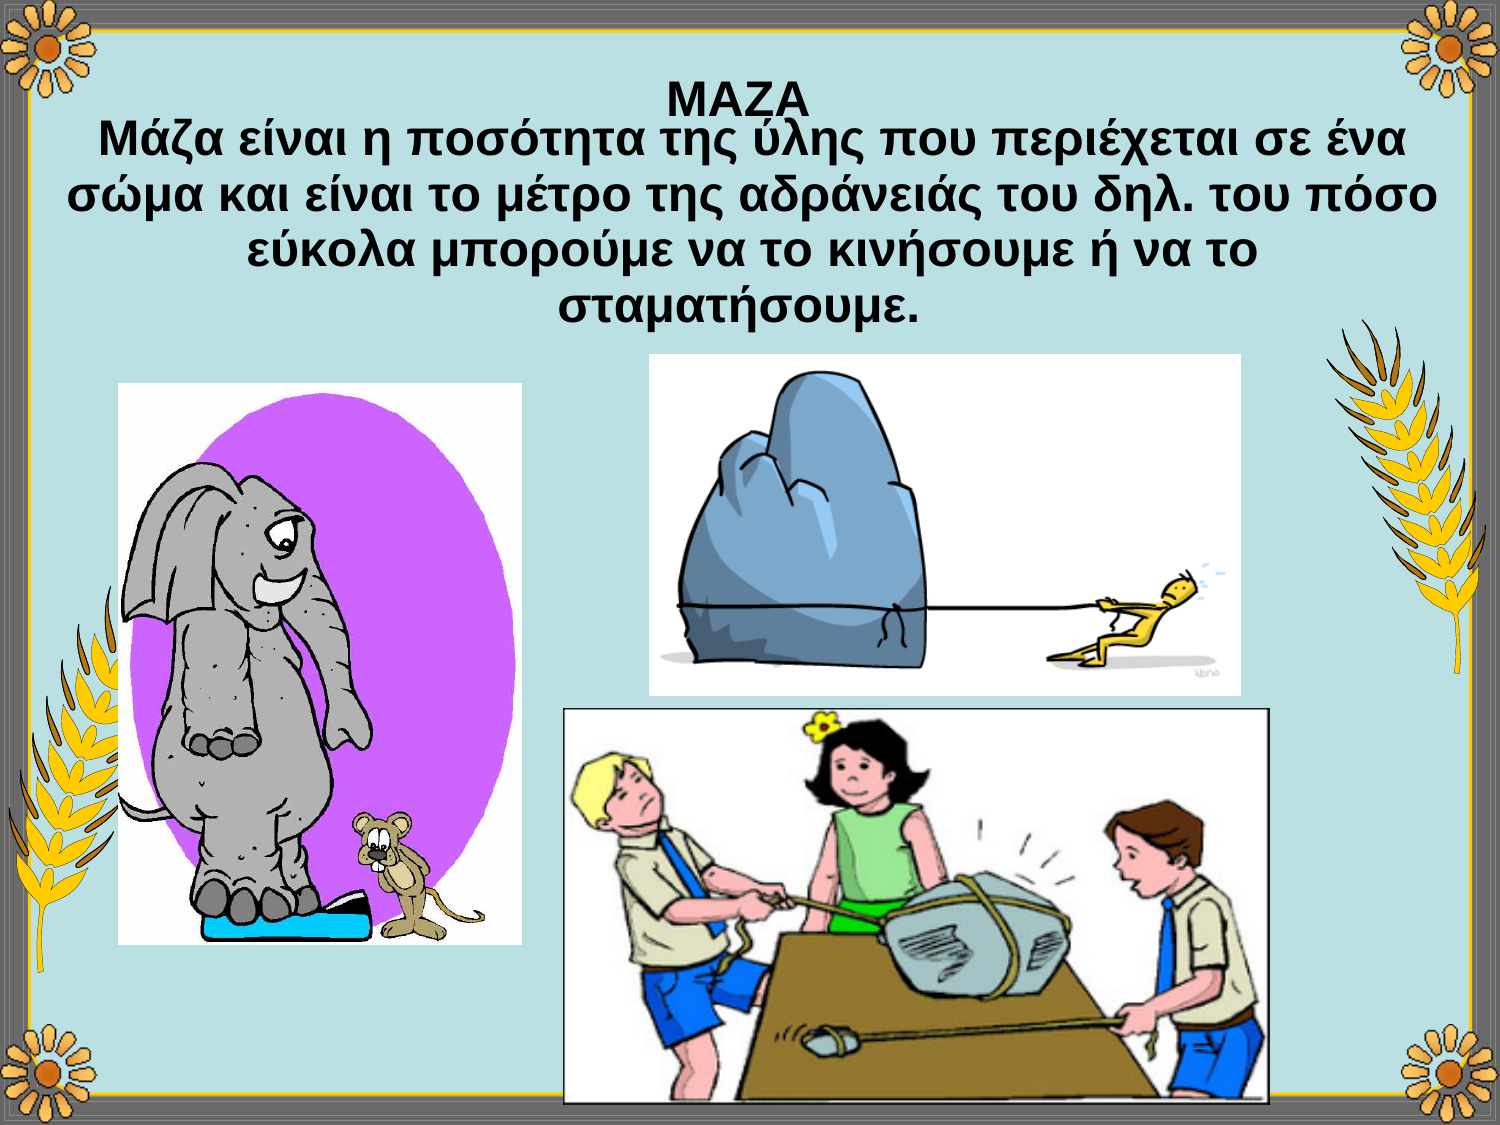

ΜΑΖΑ
Μάζα είναι η ποσότητα της ύλης που περιέχεται σε ένα σώμα και είναι το μέτρο της αδράνειάς του δηλ. του πόσο εύκολα μπορούμε να το κινήσουμε ή να το σταματήσουμε.